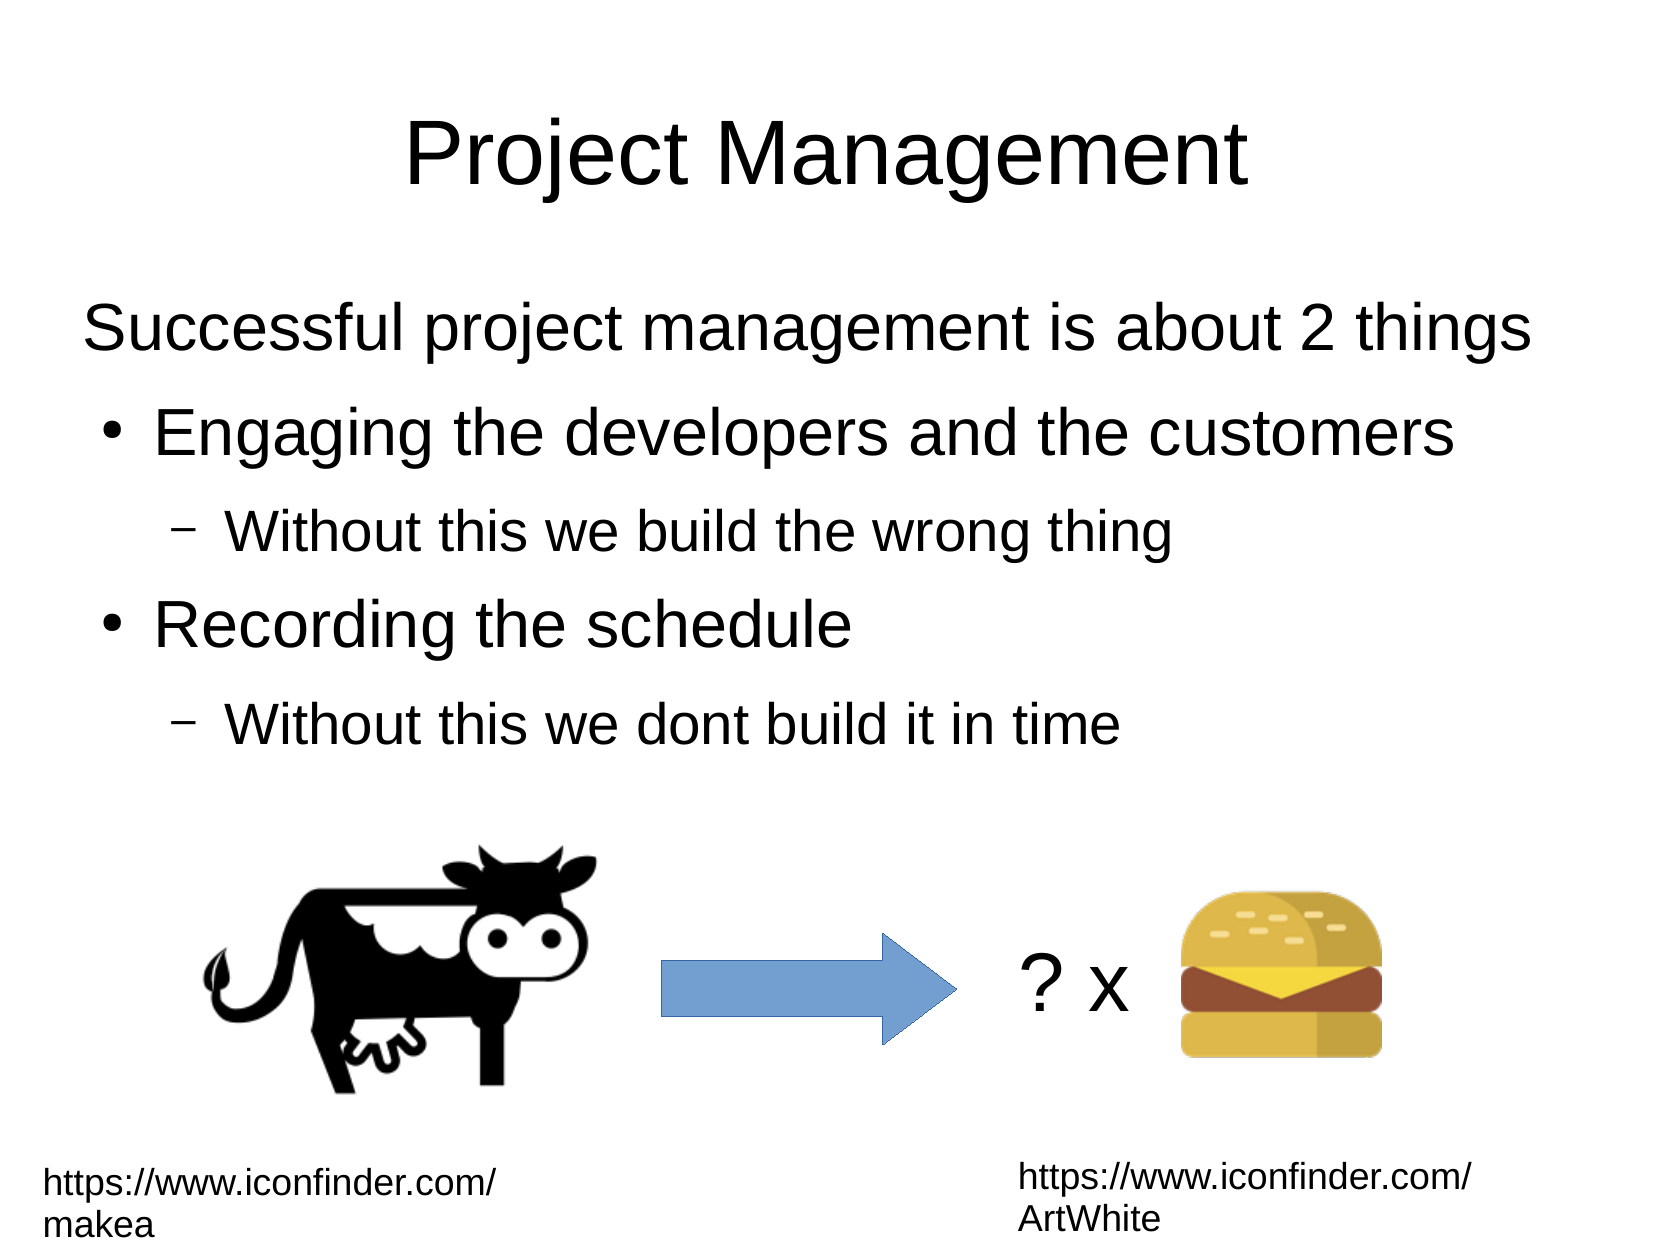

# Project Management
Successful project management is about 2 things
Engaging the developers and the customers
Without this we build the wrong thing
Recording the schedule
Without this we dont build it in time
? x
https://www.iconfinder.com/ArtWhite
https://www.iconfinder.com/makea